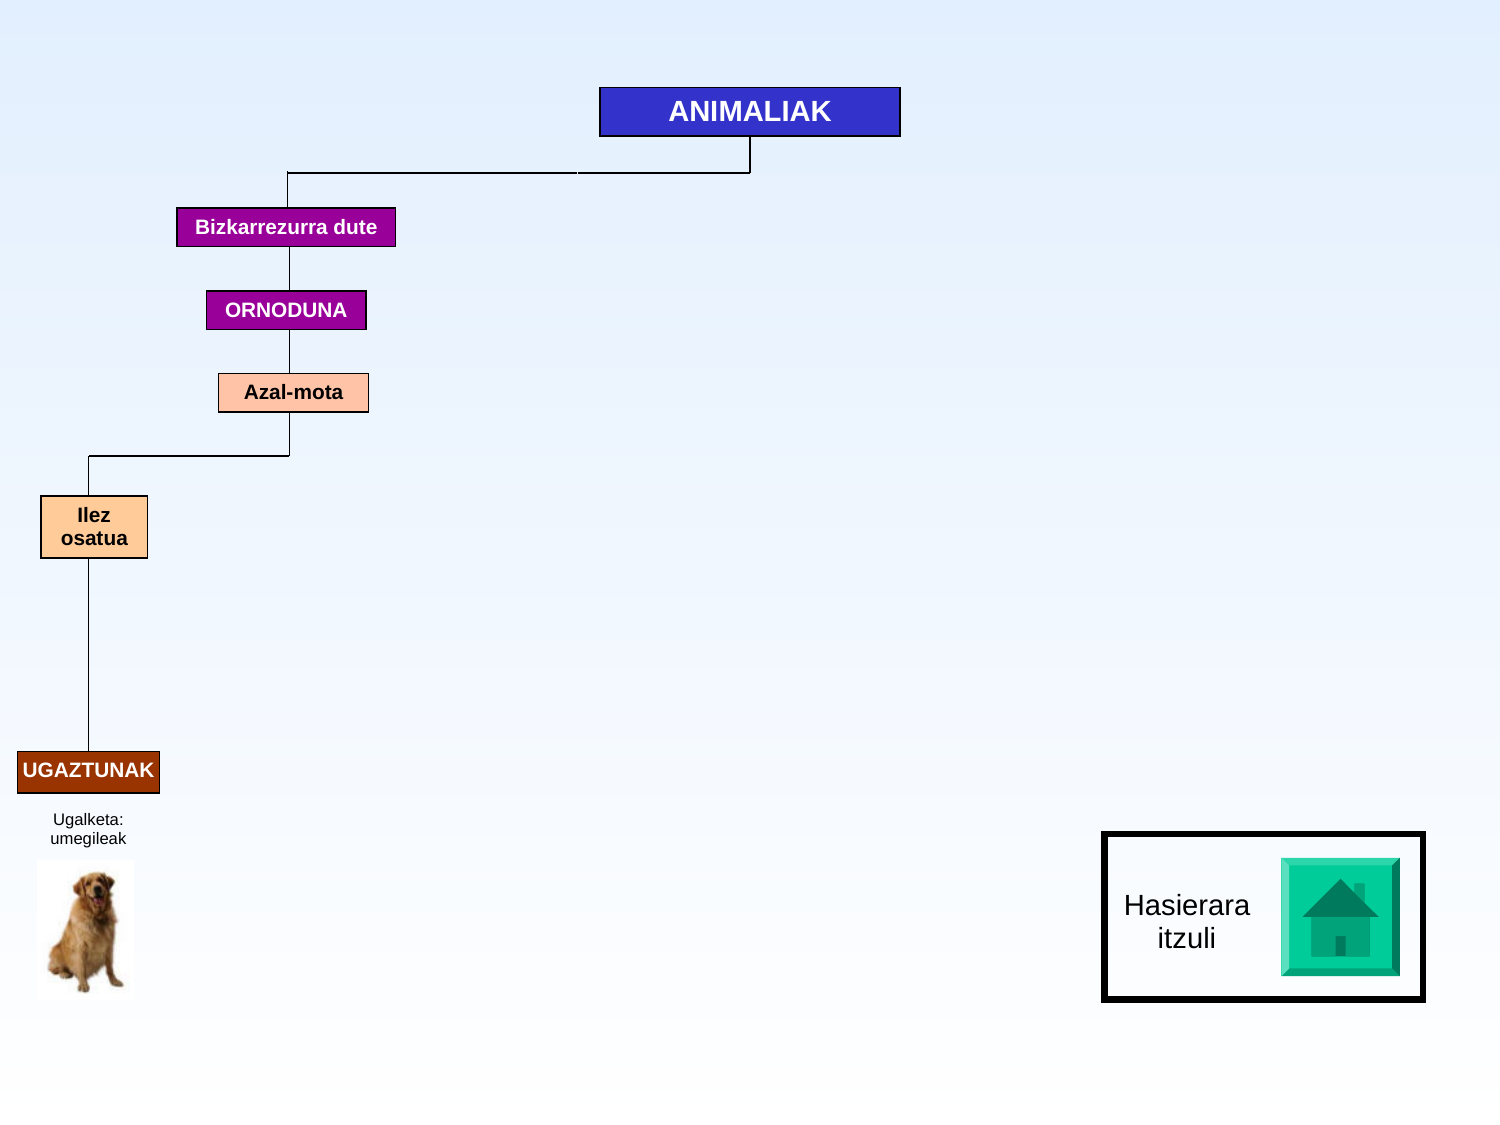

ANIMALIAK
Bizkarrezurra dute
ORNODUNA
Azal-mota
Ilez osatua
UGAZTUNAK
Ugalketa:
umegileak
Hasierara itzuli